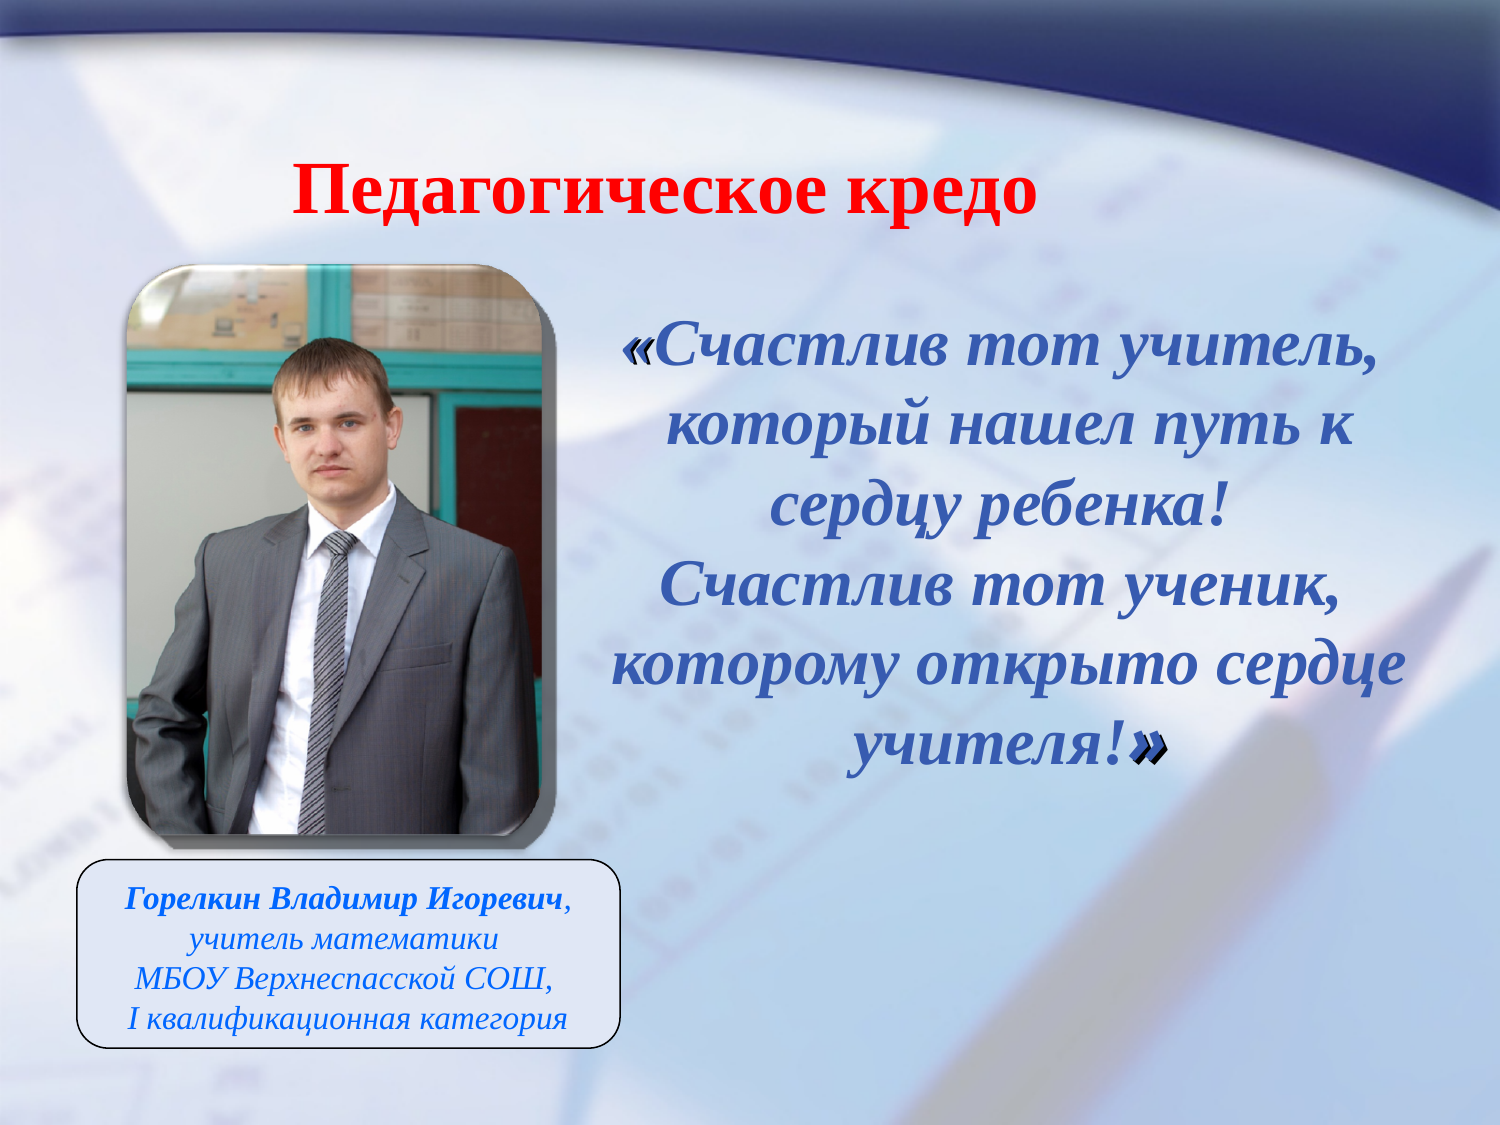

Педагогическое кредо
«Счастлив тот учитель, который нашел путь к сердцу ребенка!
Счастлив тот ученик, которому открыто сердце учителя!»
Горелкин Владимир Игоревич, учитель математики
МБОУ Верхнеспасской СОШ,
I квалификационная категория